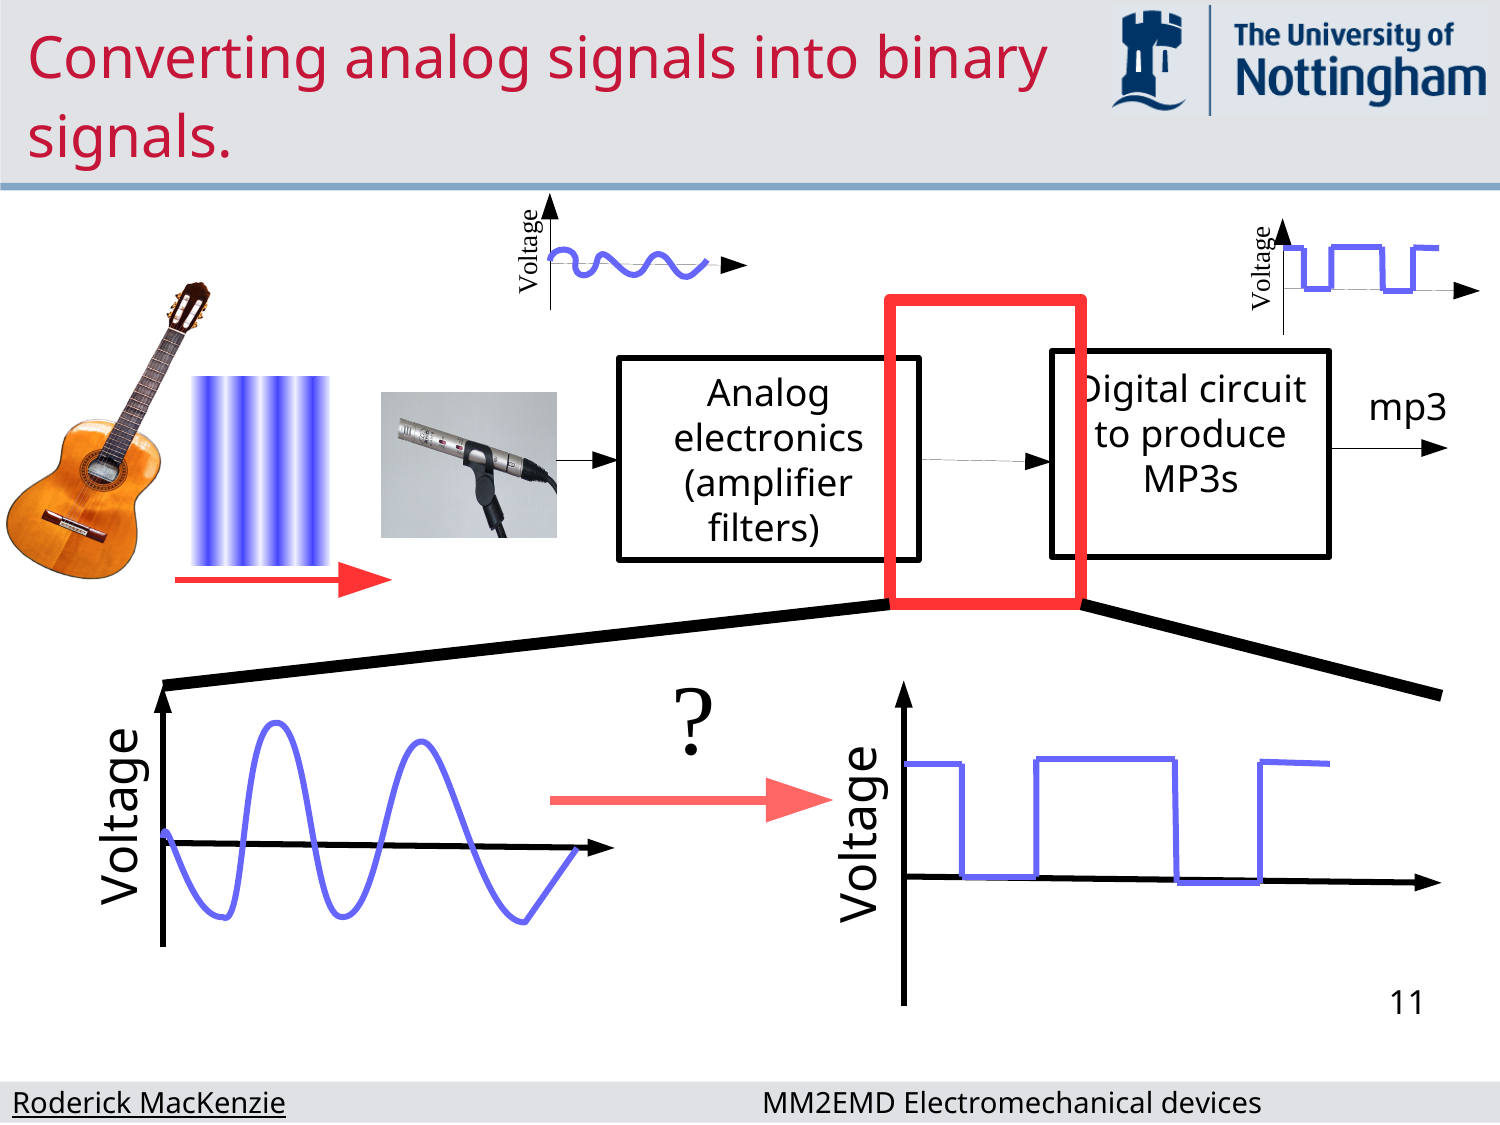

# Converting analog signals into binary signals.
Voltage
Voltage
Digital circuit to produce MP3s
Analog
electronics
(amplifier
filters)
mp3
?
Voltage
Voltage